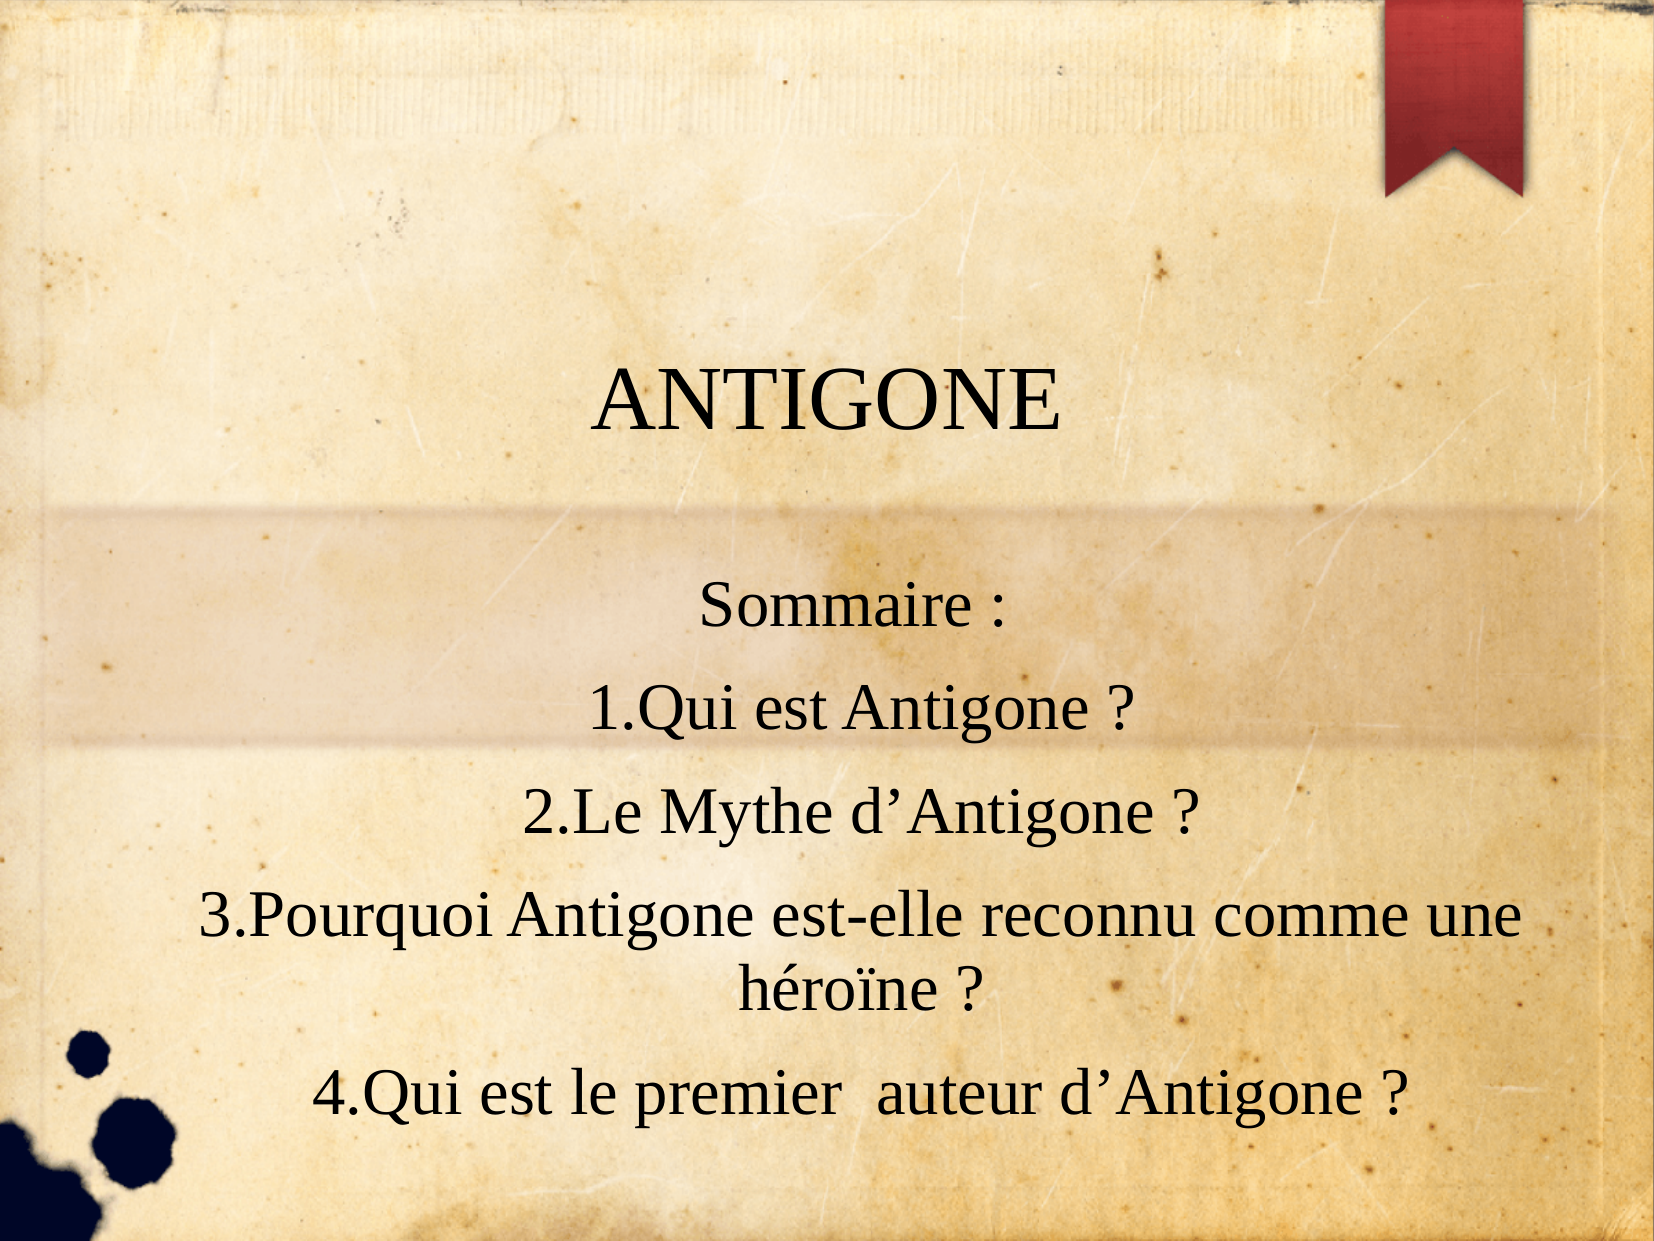

# ANTIGONE
Sommaire :
1.Qui est Antigone ?
2.Le Mythe d’Antigone ?
3.Pourquoi Antigone est-elle reconnu comme une héroïne ?
4.Qui est le premier auteur d’Antigone ?